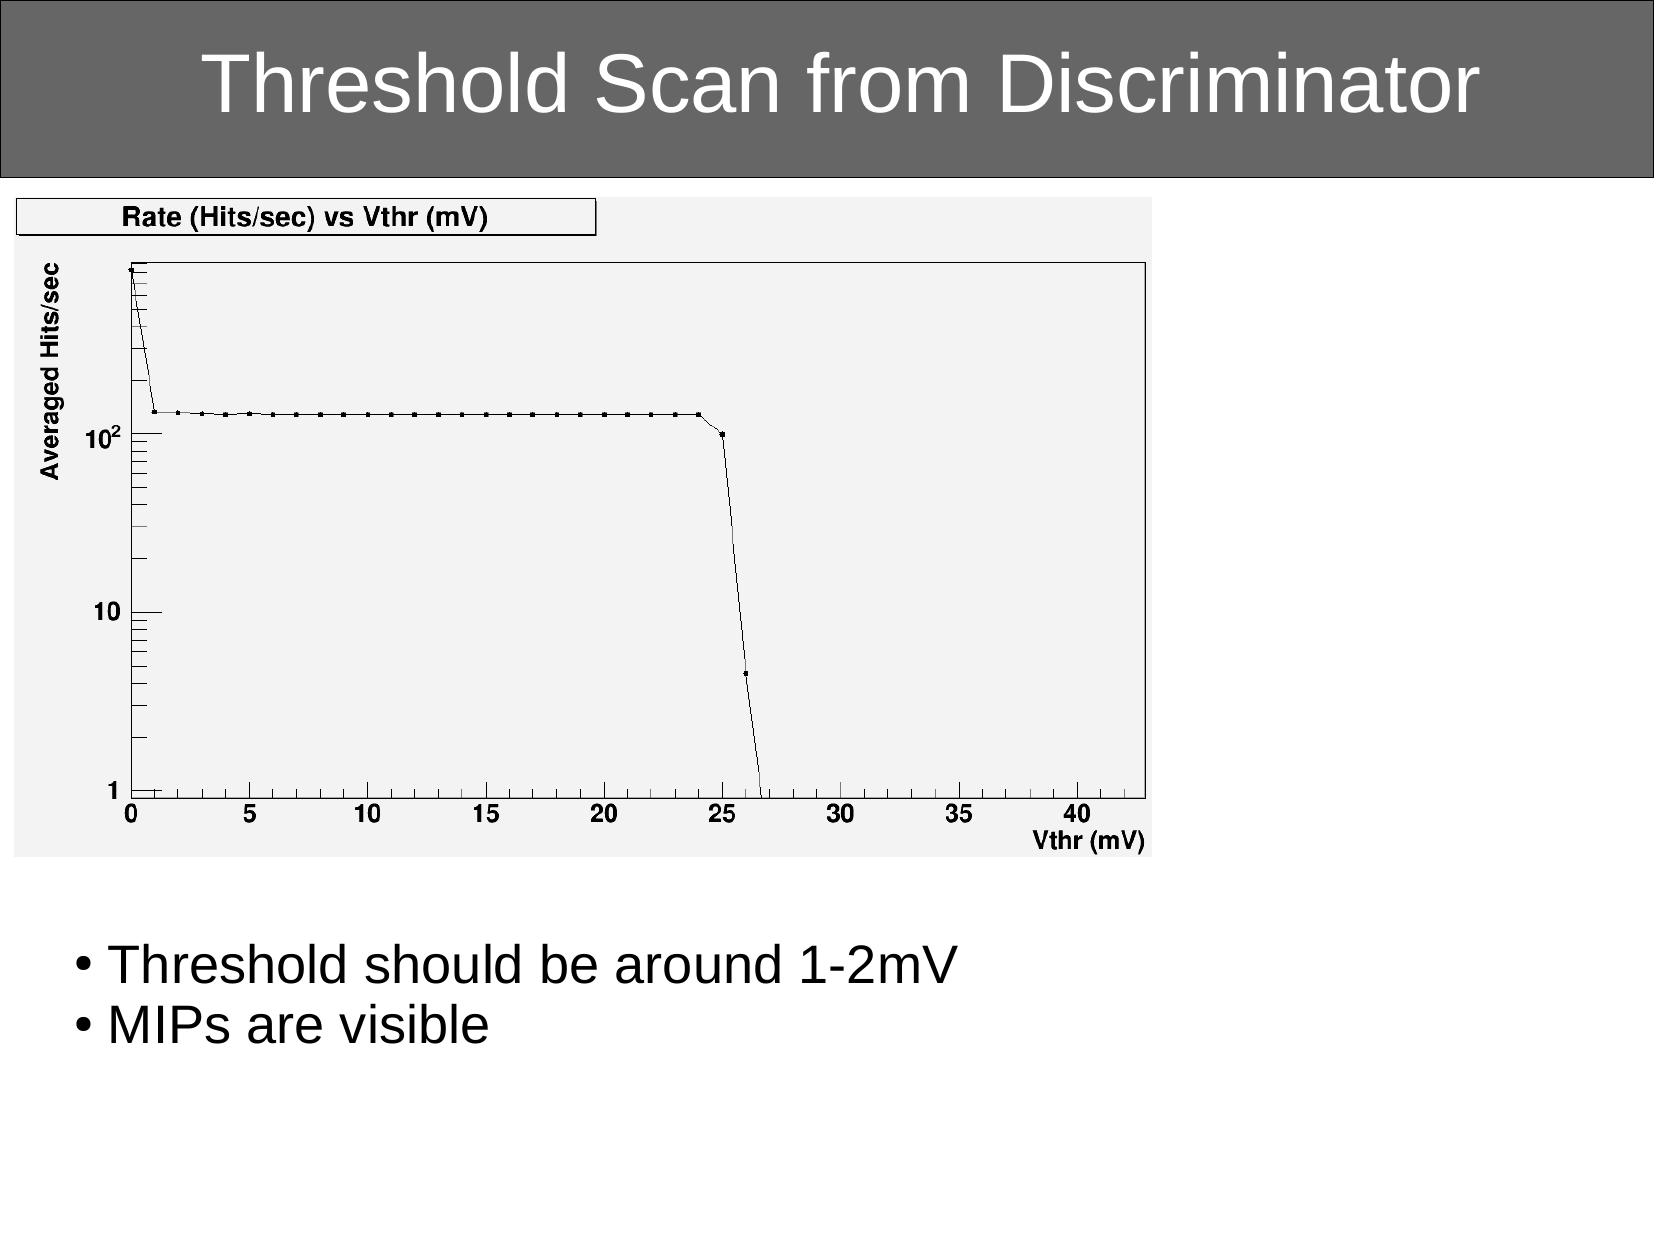

Threshold Scan from Discriminator
 Threshold should be around 1-2mV
 MIPs are visible